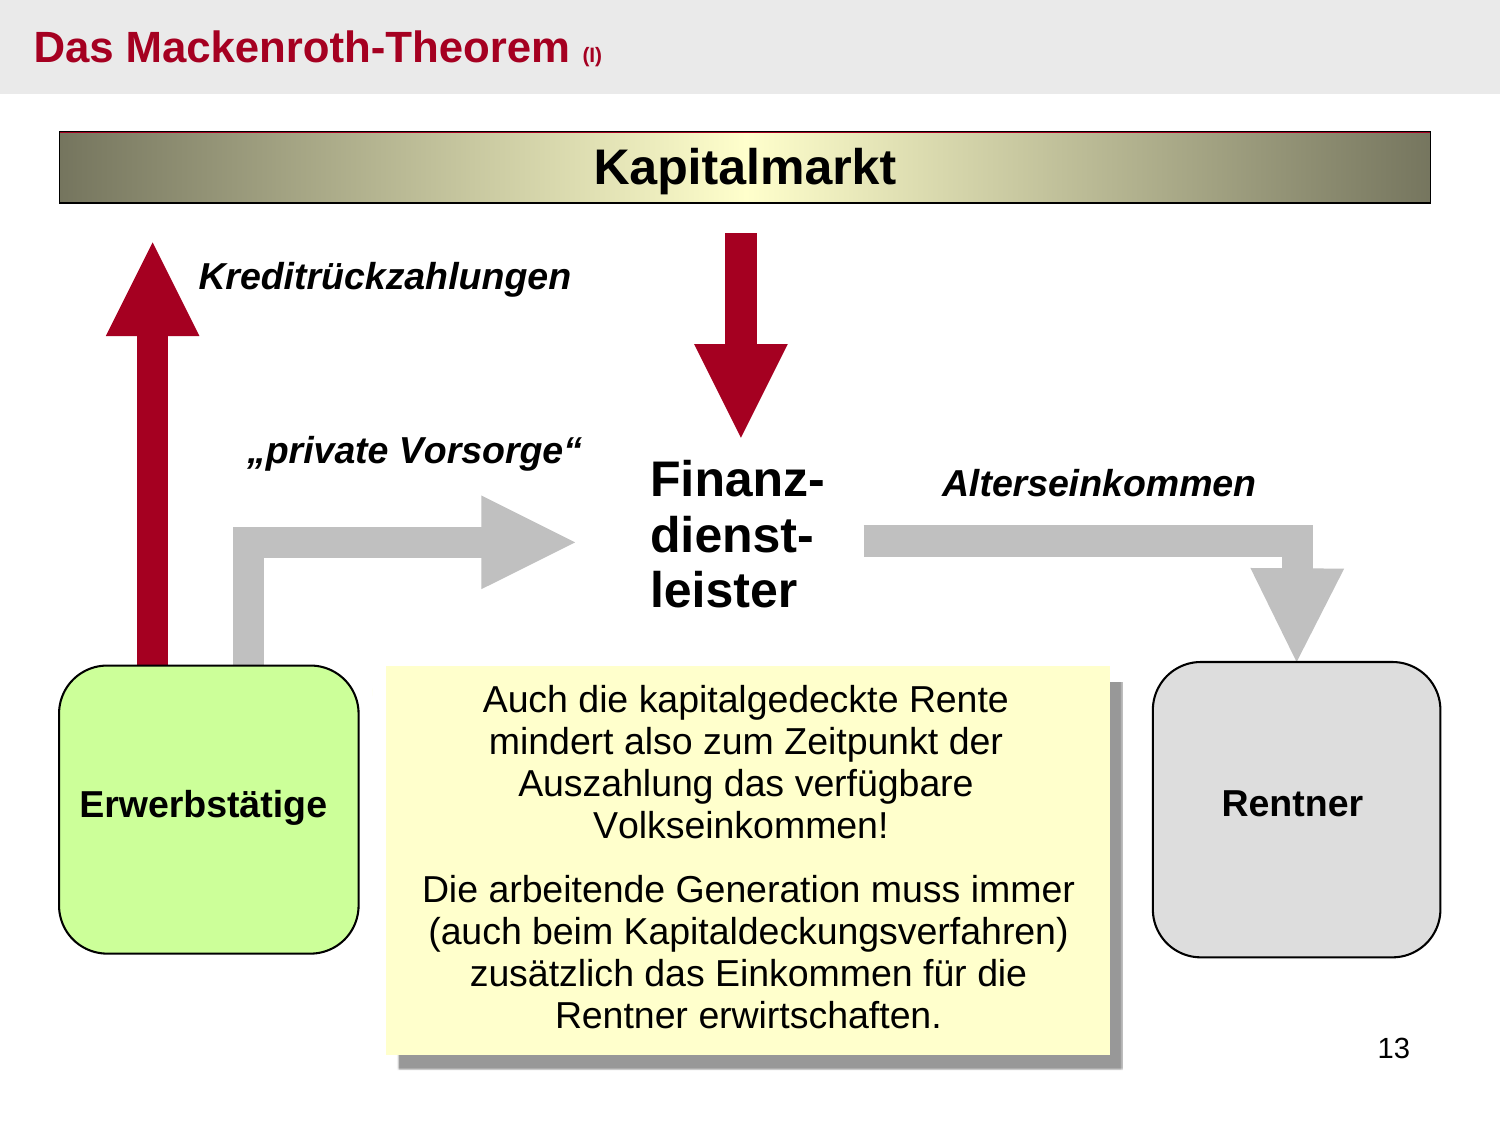

Das Mackenroth-Theorem (I)
Kapitalmarkt
Kreditrückzahlungen
„private Vorsorge“
Finanz-
dienst-
leister
Alterseinkommen
 Rentner
Erwerbstätige
Auch die kapitalgedeckte Rente mindert also zum Zeitpunkt der Auszahlung das verfügbare Volkseinkommen!
Die arbeitende Generation muss immer (auch beim Kapitaldeckungsverfahren) zusätzlich das Einkommen für die Rentner erwirtschaften.
13